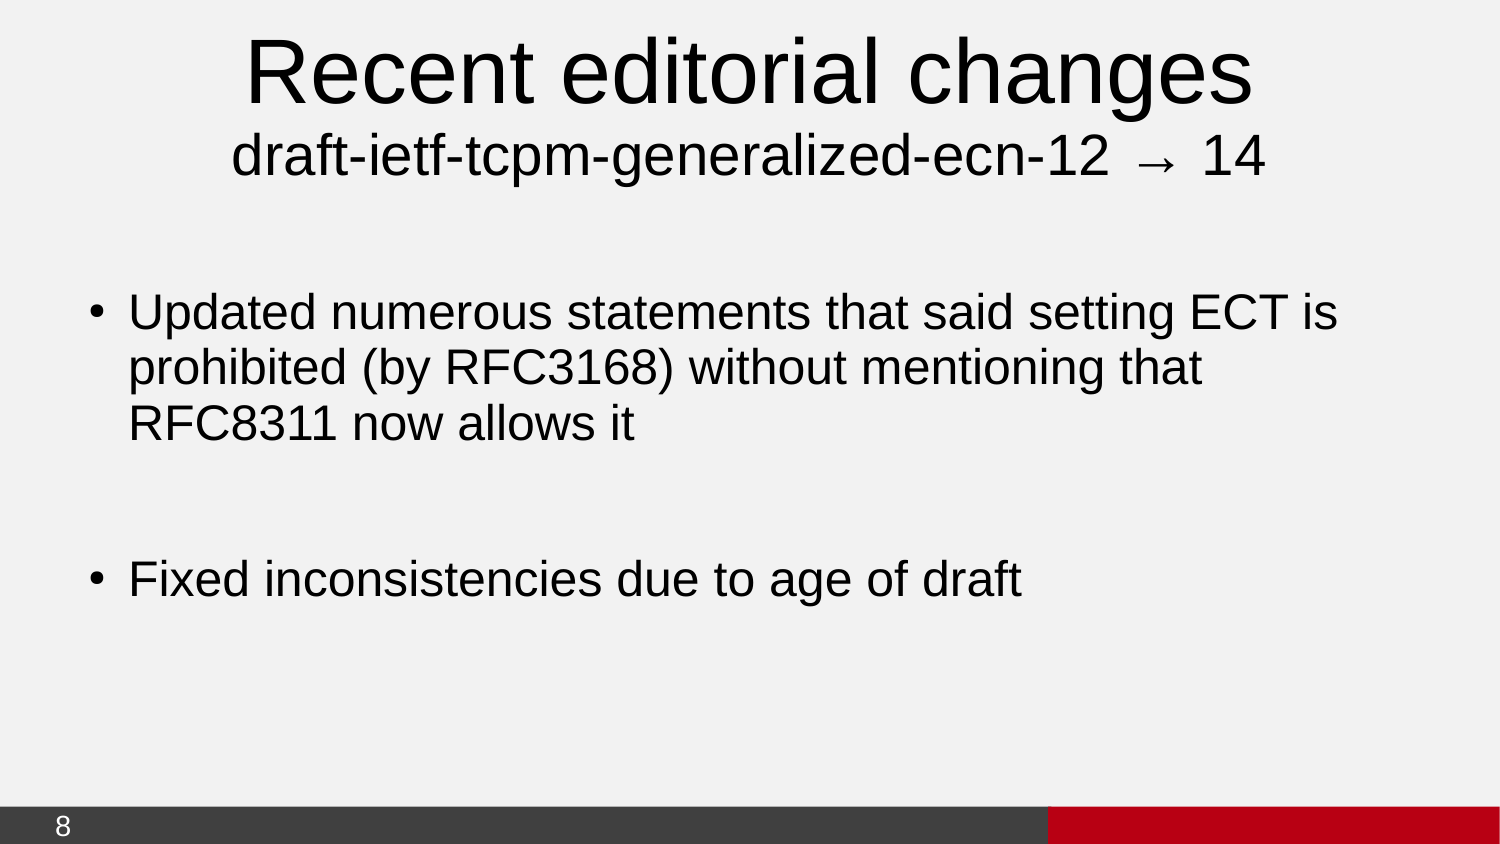

# Recent editorial changes draft-ietf-tcpm-generalized-ecn-12 → 14
Updated numerous statements that said setting ECT is prohibited (by RFC3168) without mentioning that RFC8311 now allows it
Fixed inconsistencies due to age of draft
8